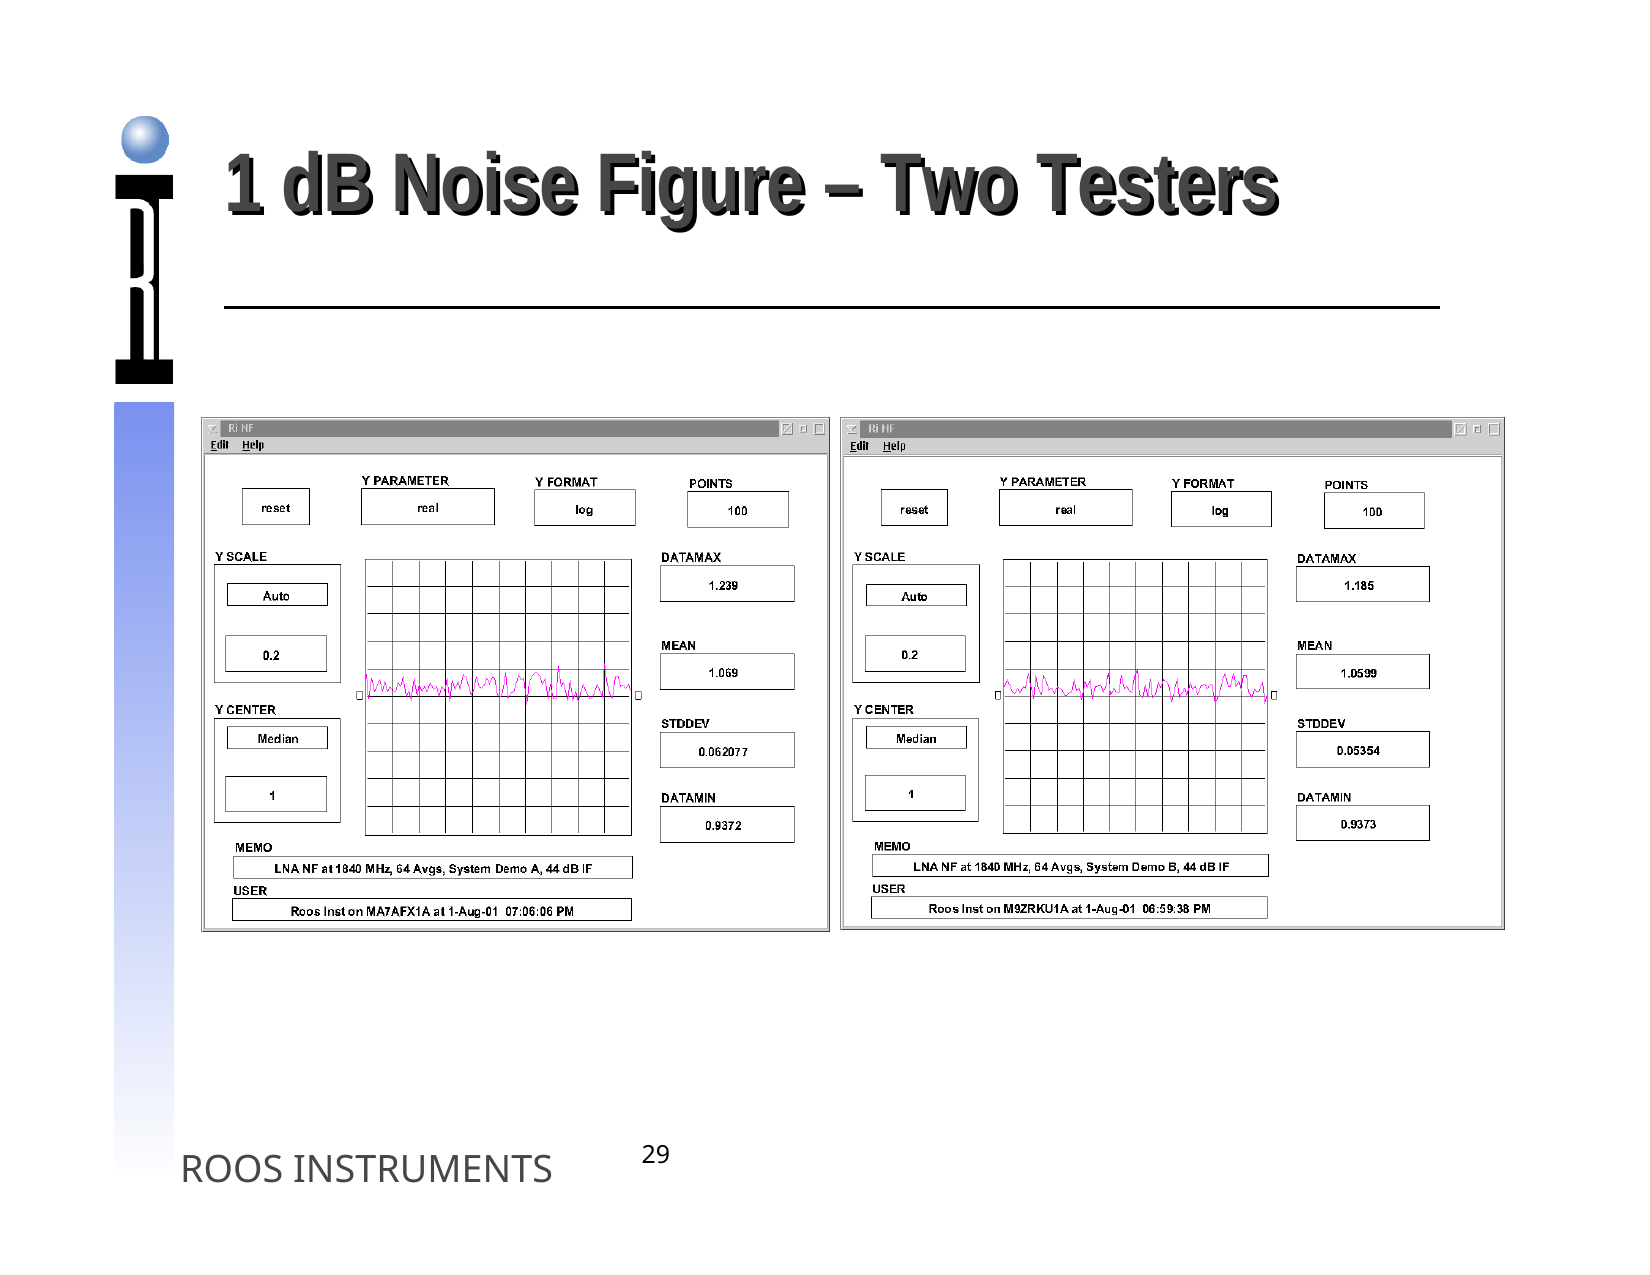

1 dB Noise Figure – Two Testers
29